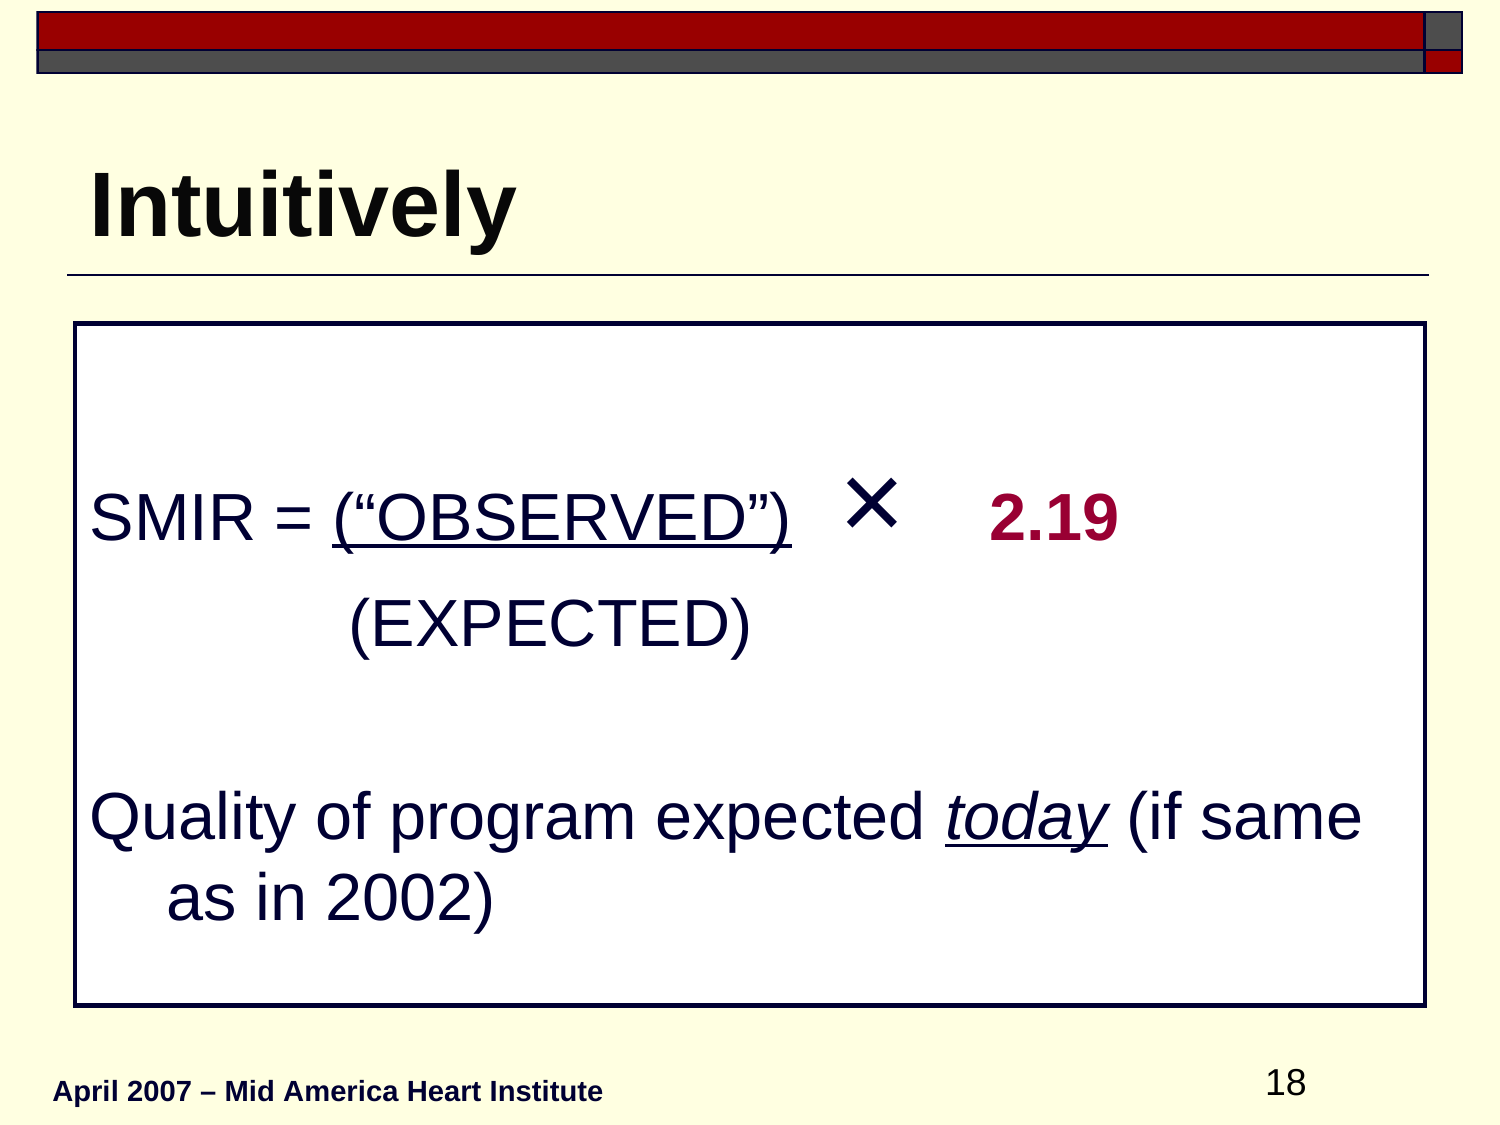

Intuitively
# SMIR = (“OBSERVED”) 	×	2.19
 (EXPECTED)
Quality of program expected today (if same as in 2002)
18